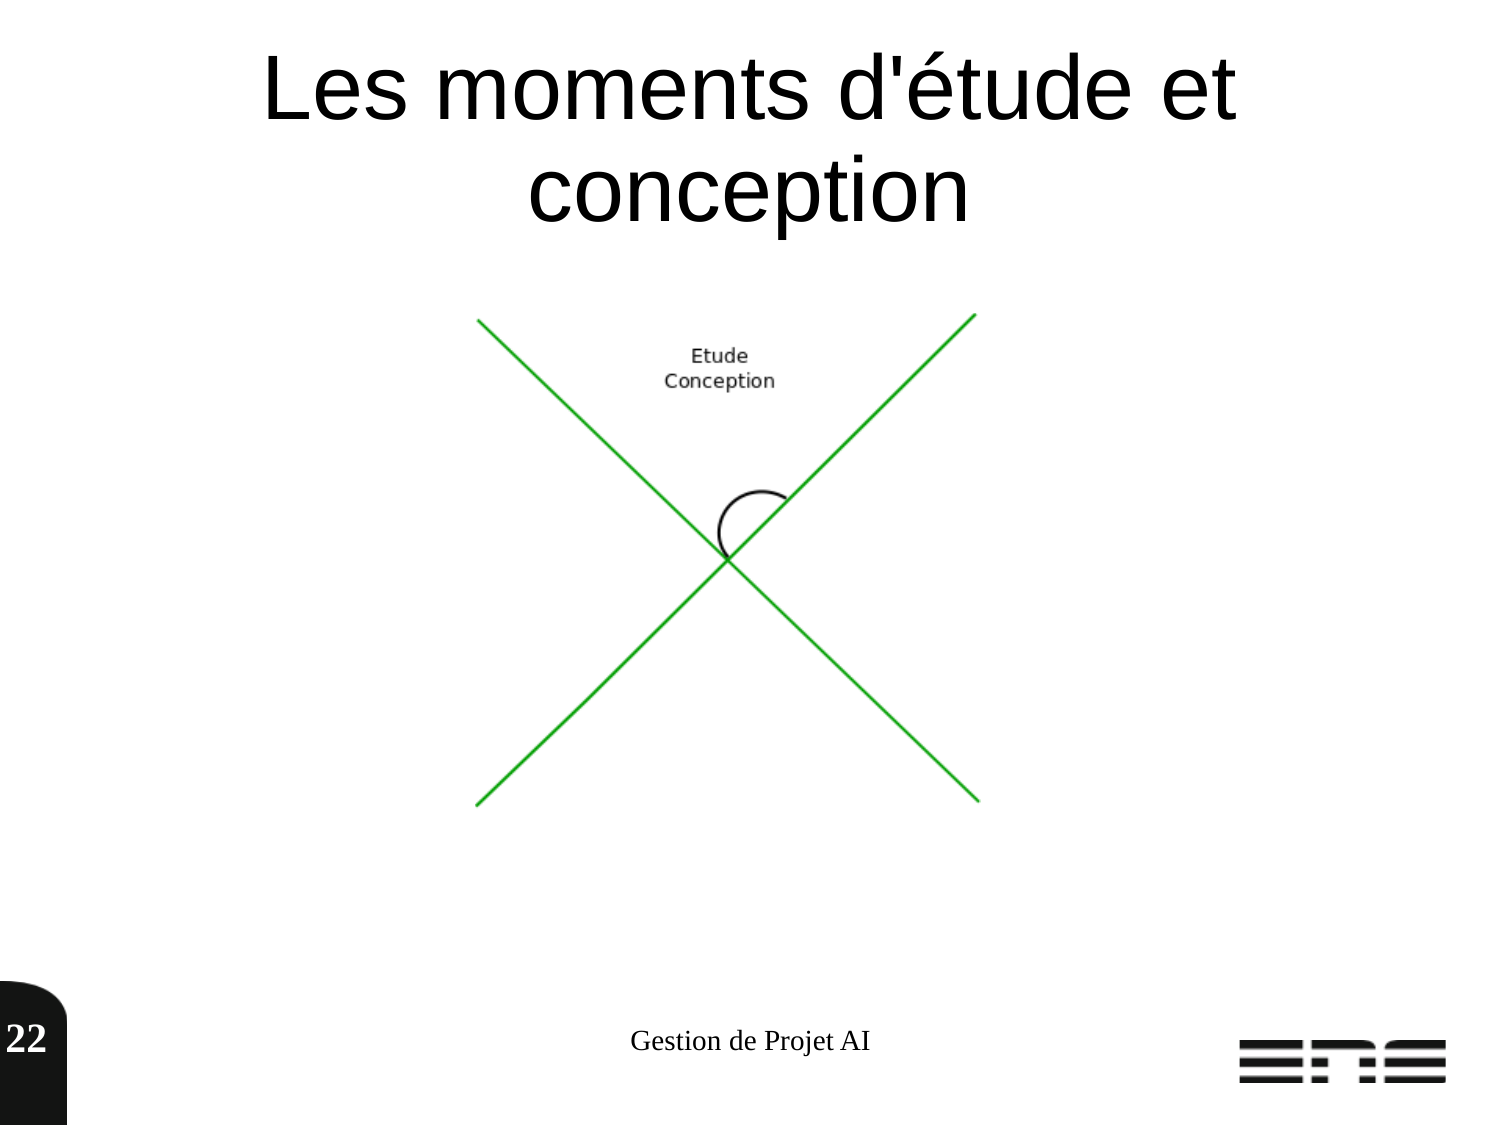

# Les moments d'étude et conception
22
Gestion de Projet AI